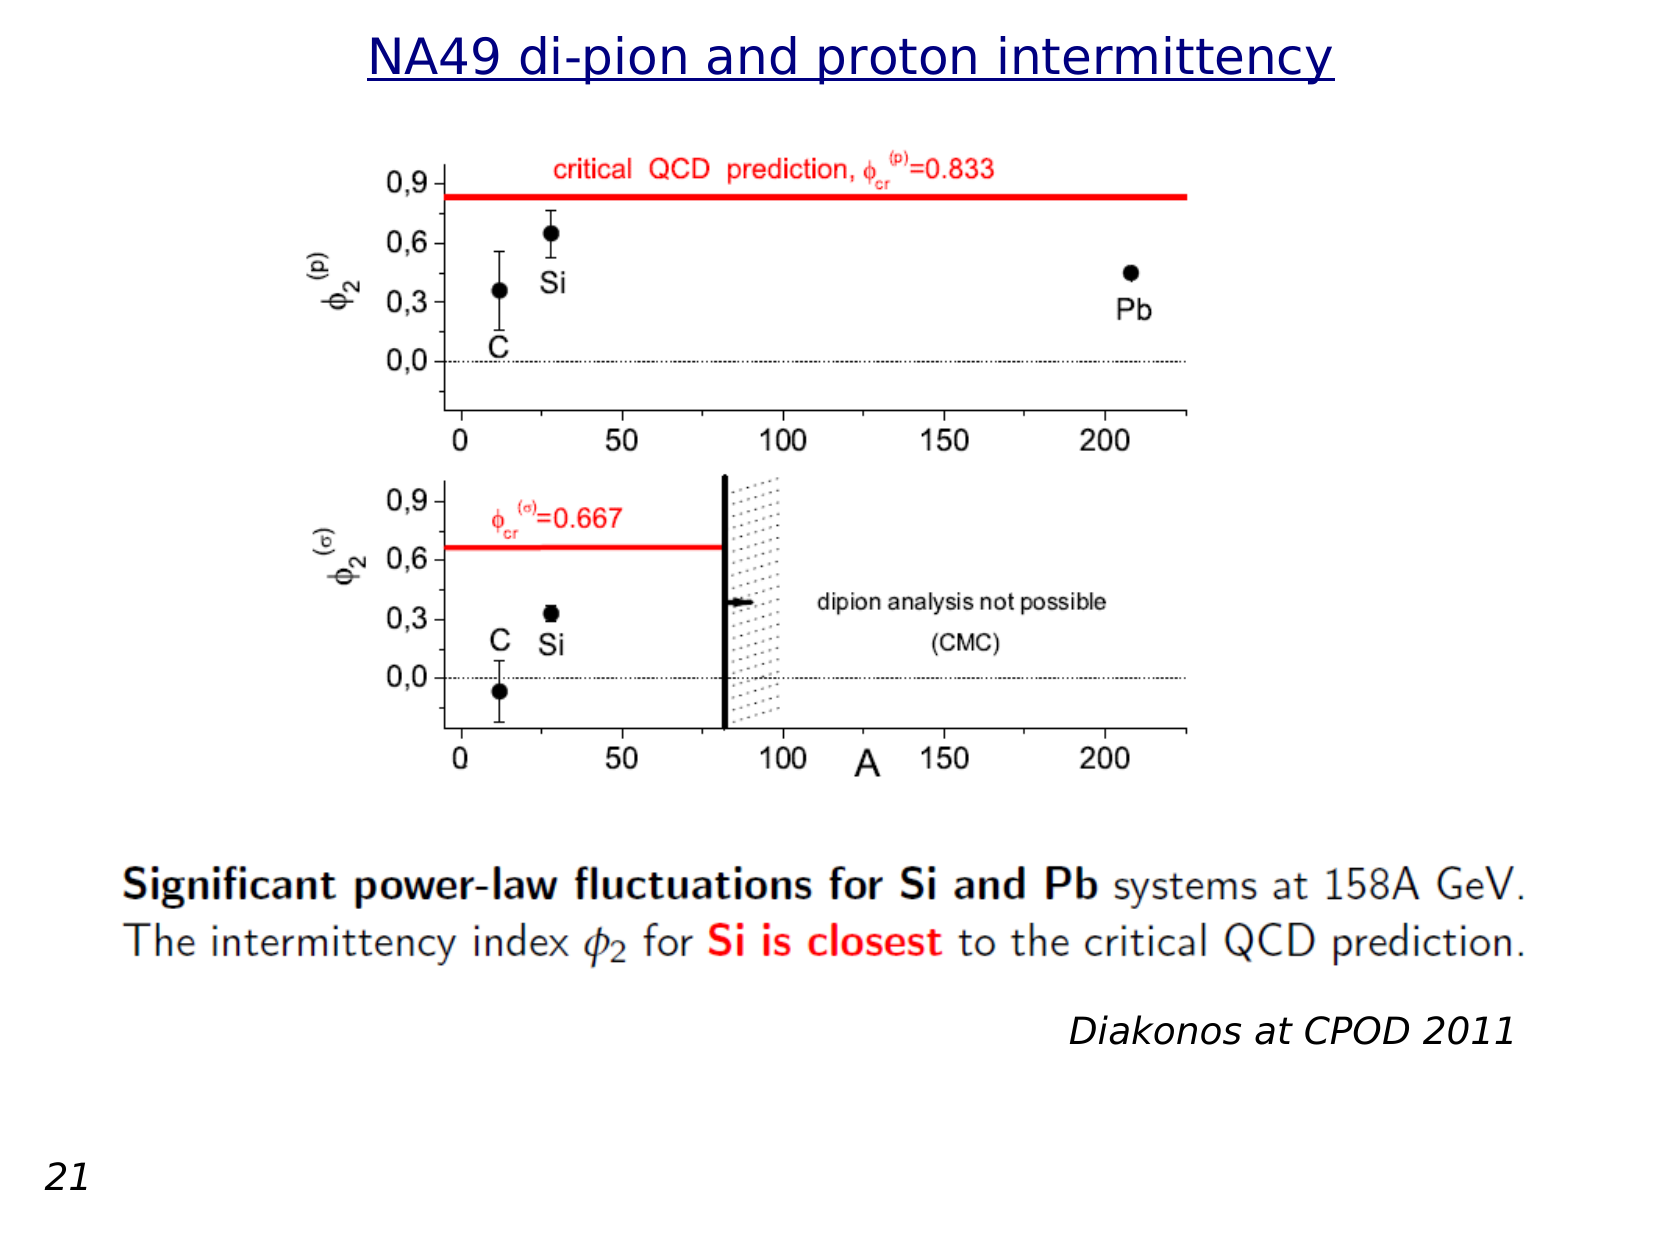

NA49 di-pion and proton intermittency
Diakonos at CPOD 2011